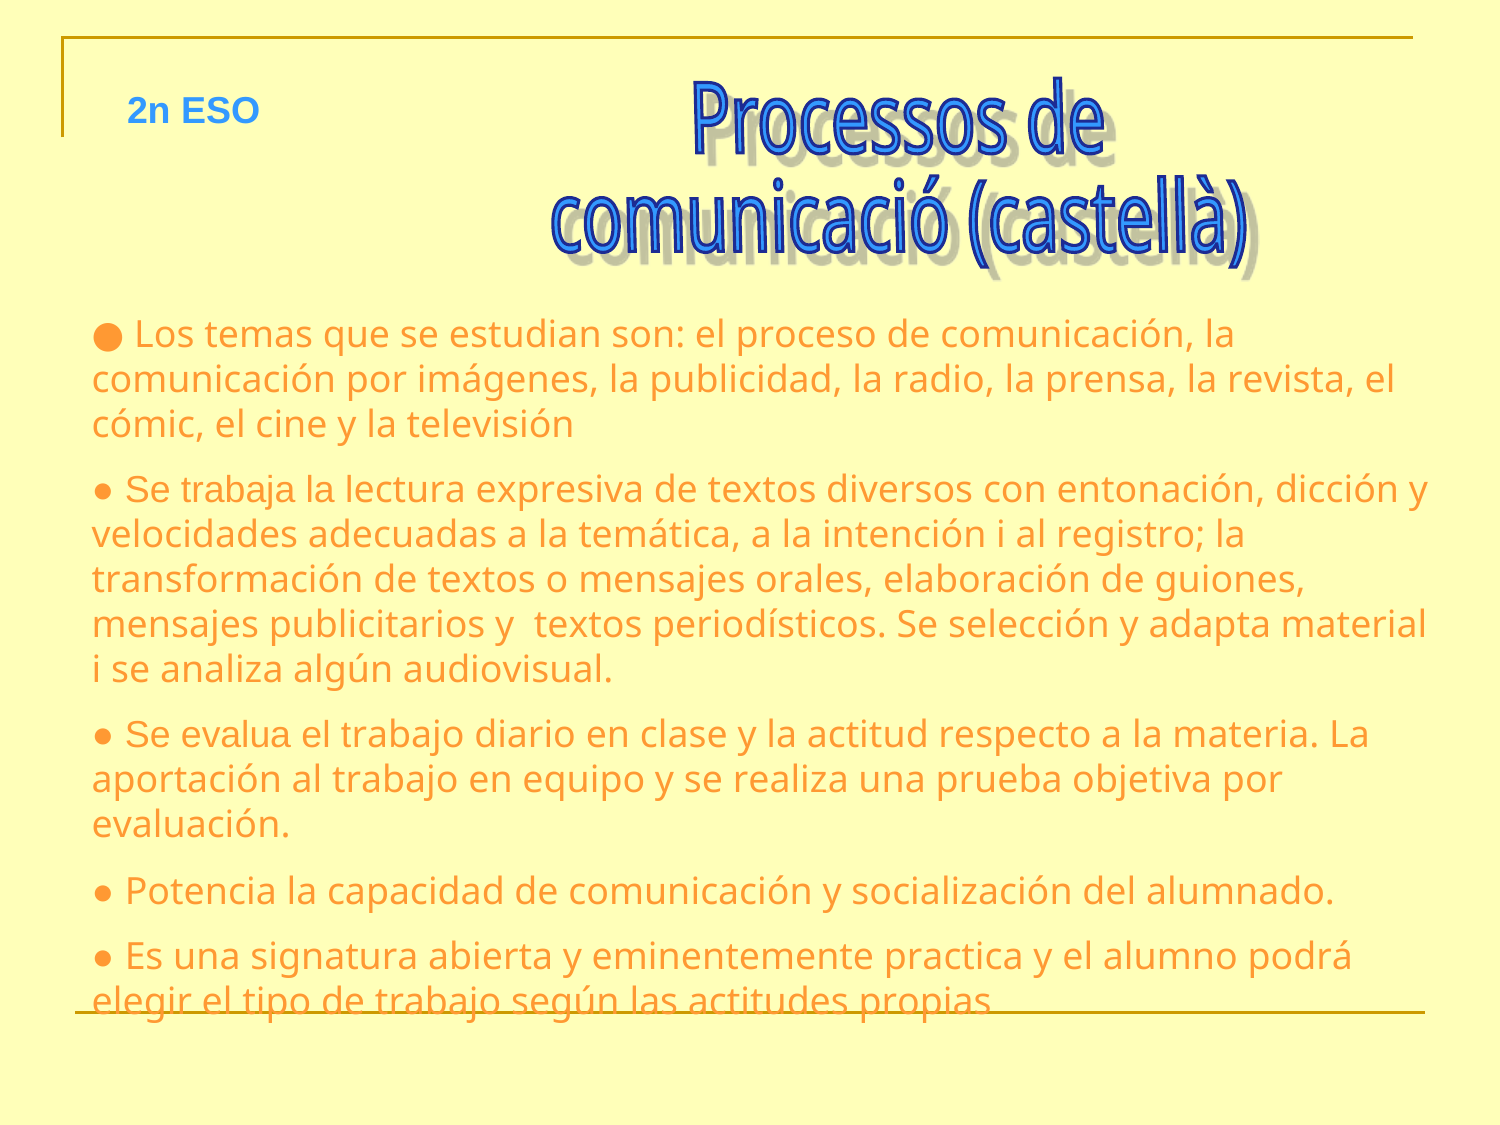

2n ESO
Processos de
comunicació (castellà)
● Los temas que se estudian son: el proceso de comunicación, la comunicación por imágenes, la publicidad, la radio, la prensa, la revista, el cómic, el cine y la televisión
● Se trabaja la lectura expresiva de textos diversos con entonación, dicción y velocidades adecuadas a la temática, a la intención i al registro; la transformación de textos o mensajes orales, elaboración de guiones, mensajes publicitarios y textos periodísticos. Se selección y adapta material i se analiza algún audiovisual.
● Se evalua el trabajo diario en clase y la actitud respecto a la materia. La aportación al trabajo en equipo y se realiza una prueba objetiva por evaluación.
● Potencia la capacidad de comunicación y socialización del alumnado.
● Es una signatura abierta y eminentemente practica y el alumno podrá elegir el tipo de trabajo según las actitudes propias